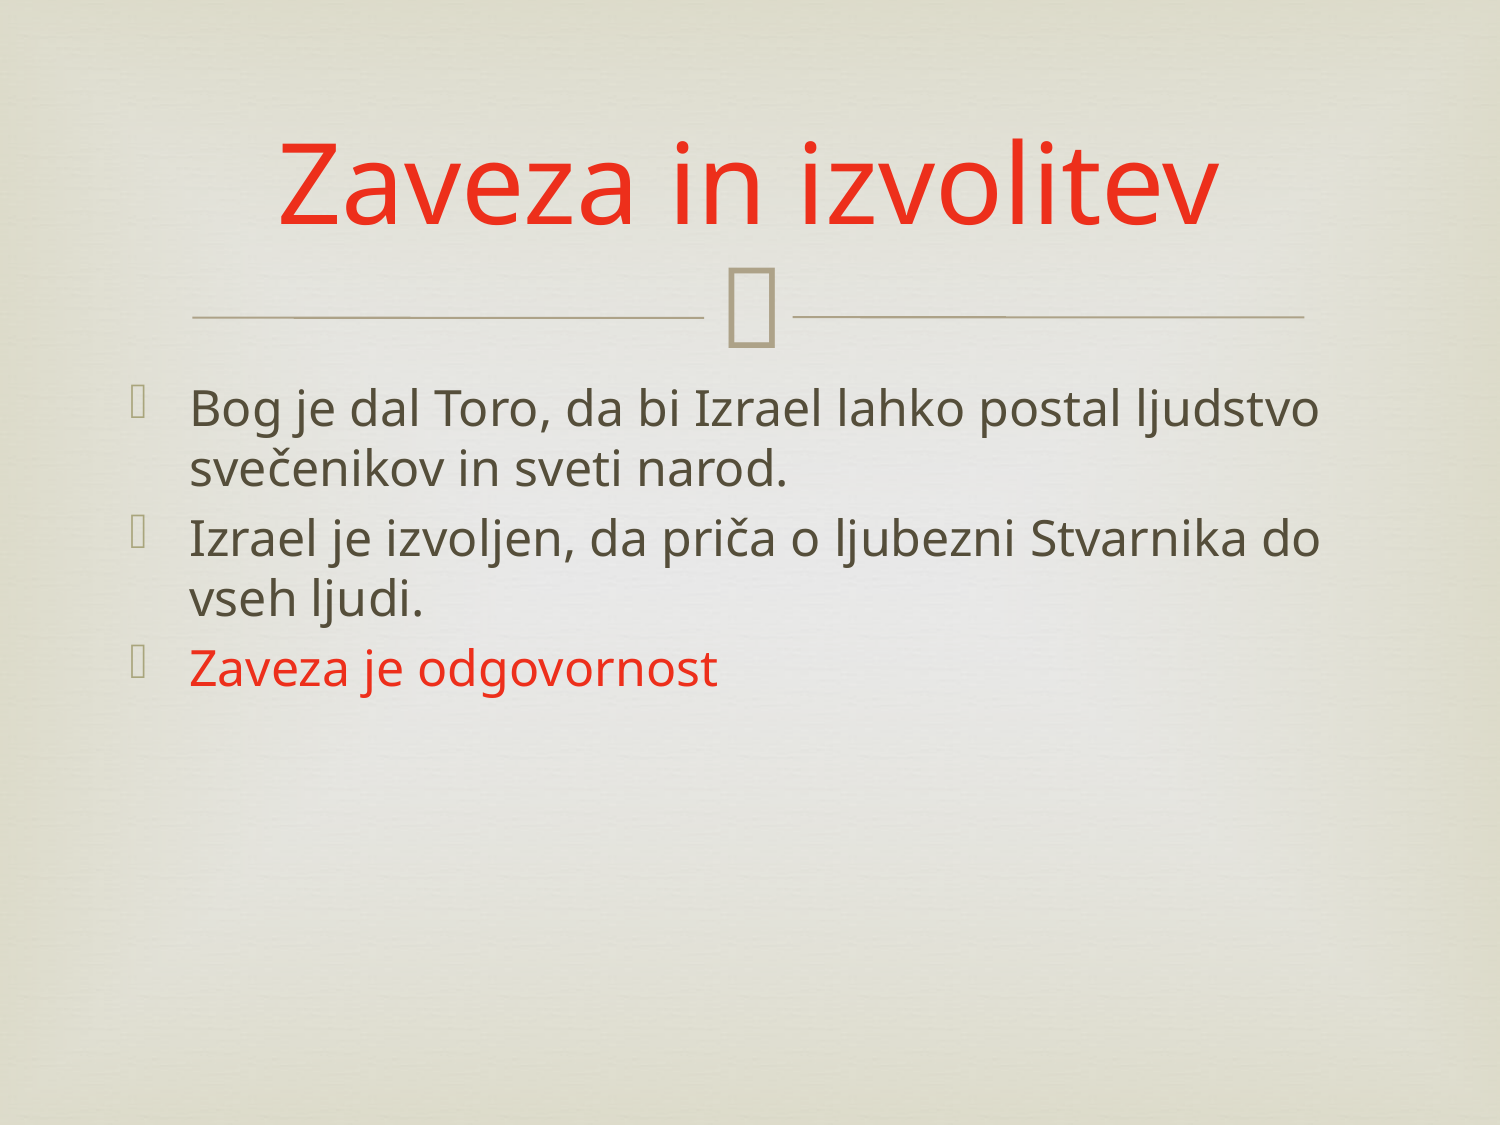

Zaveza in izvolitev
# Bog je dal Toro, da bi Izrael lahko postal ljudstvo svečenikov in sveti narod.
Izrael je izvoljen, da priča o ljubezni Stvarnika do vseh ljudi.
Zaveza je odgovornost